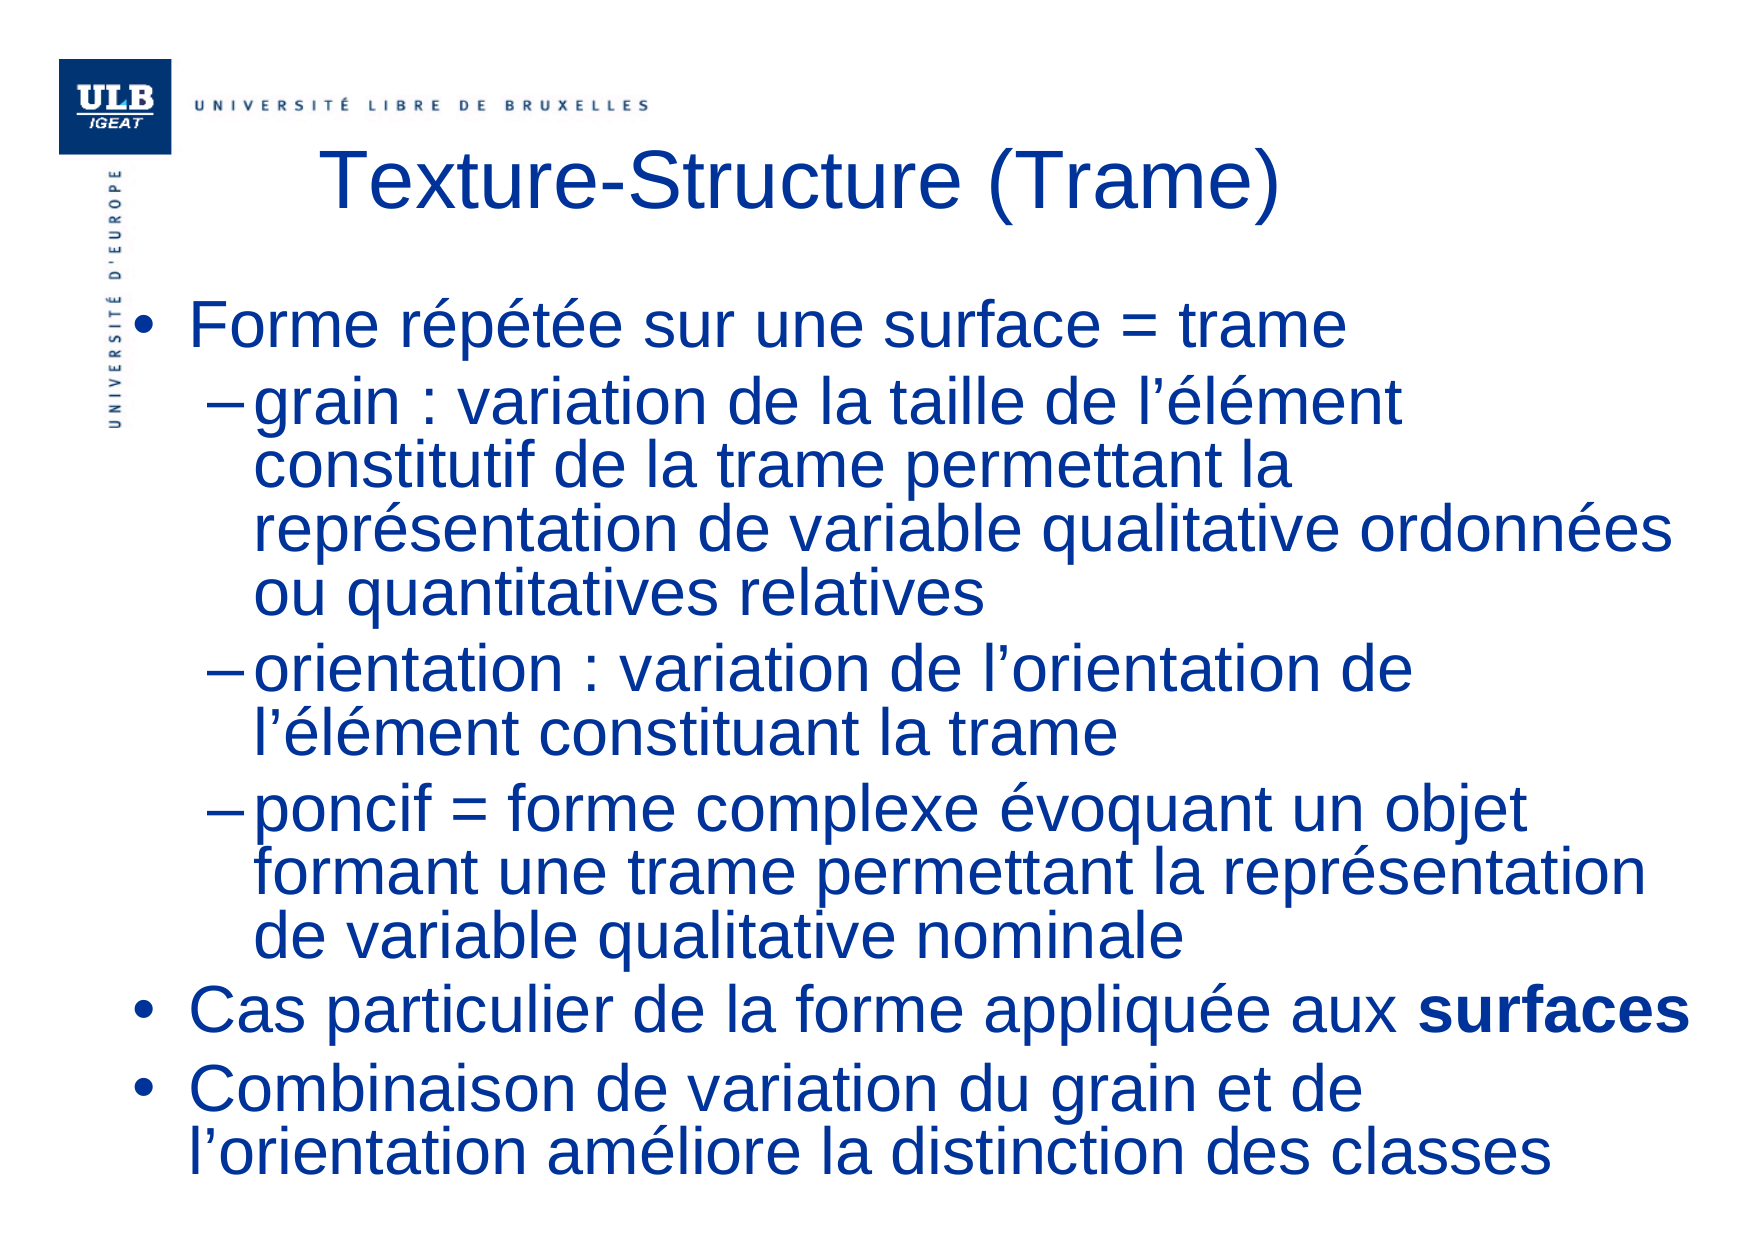

# Texture-Structure (Trame)
Forme répétée sur une surface = trame
grain : variation de la taille de l’élément constitutif de la trame permettant la représentation de variable qualitative ordonnées ou quantitatives relatives
orientation : variation de l’orientation de l’élément constituant la trame
poncif = forme complexe évoquant un objet formant une trame permettant la représentation de variable qualitative nominale
Cas particulier de la forme appliquée aux surfaces
Combinaison de variation du grain et de l’orientation améliore la distinction des classes
GEOG-F-105 - Méthodologie de la géographie humaine I
39